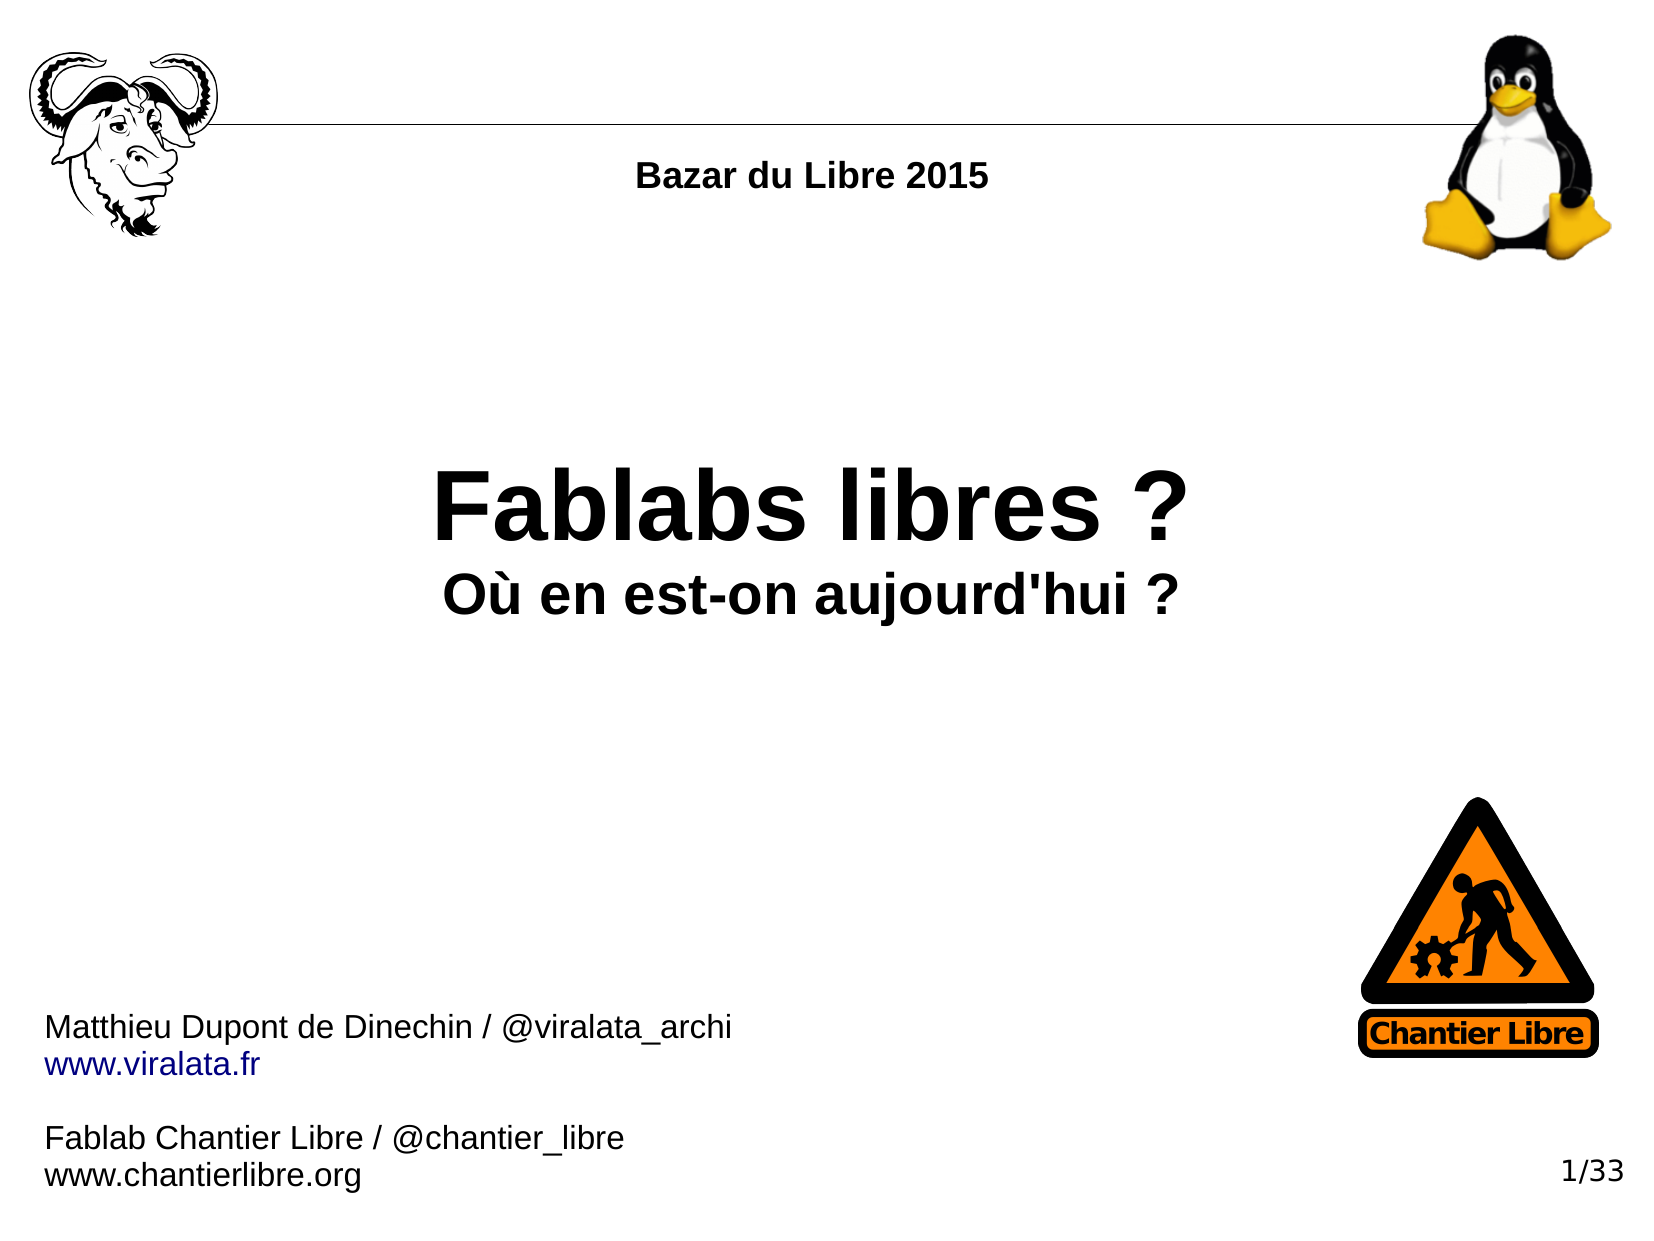

Bazar du Libre 2015
Fablabs libres ?
Où en est-on aujourd'hui ?
Matthieu Dupont de Dinechin / @viralata_archi
www.viralata.fr
Fablab Chantier Libre / @chantier_libre
www.chantierlibre.org
1